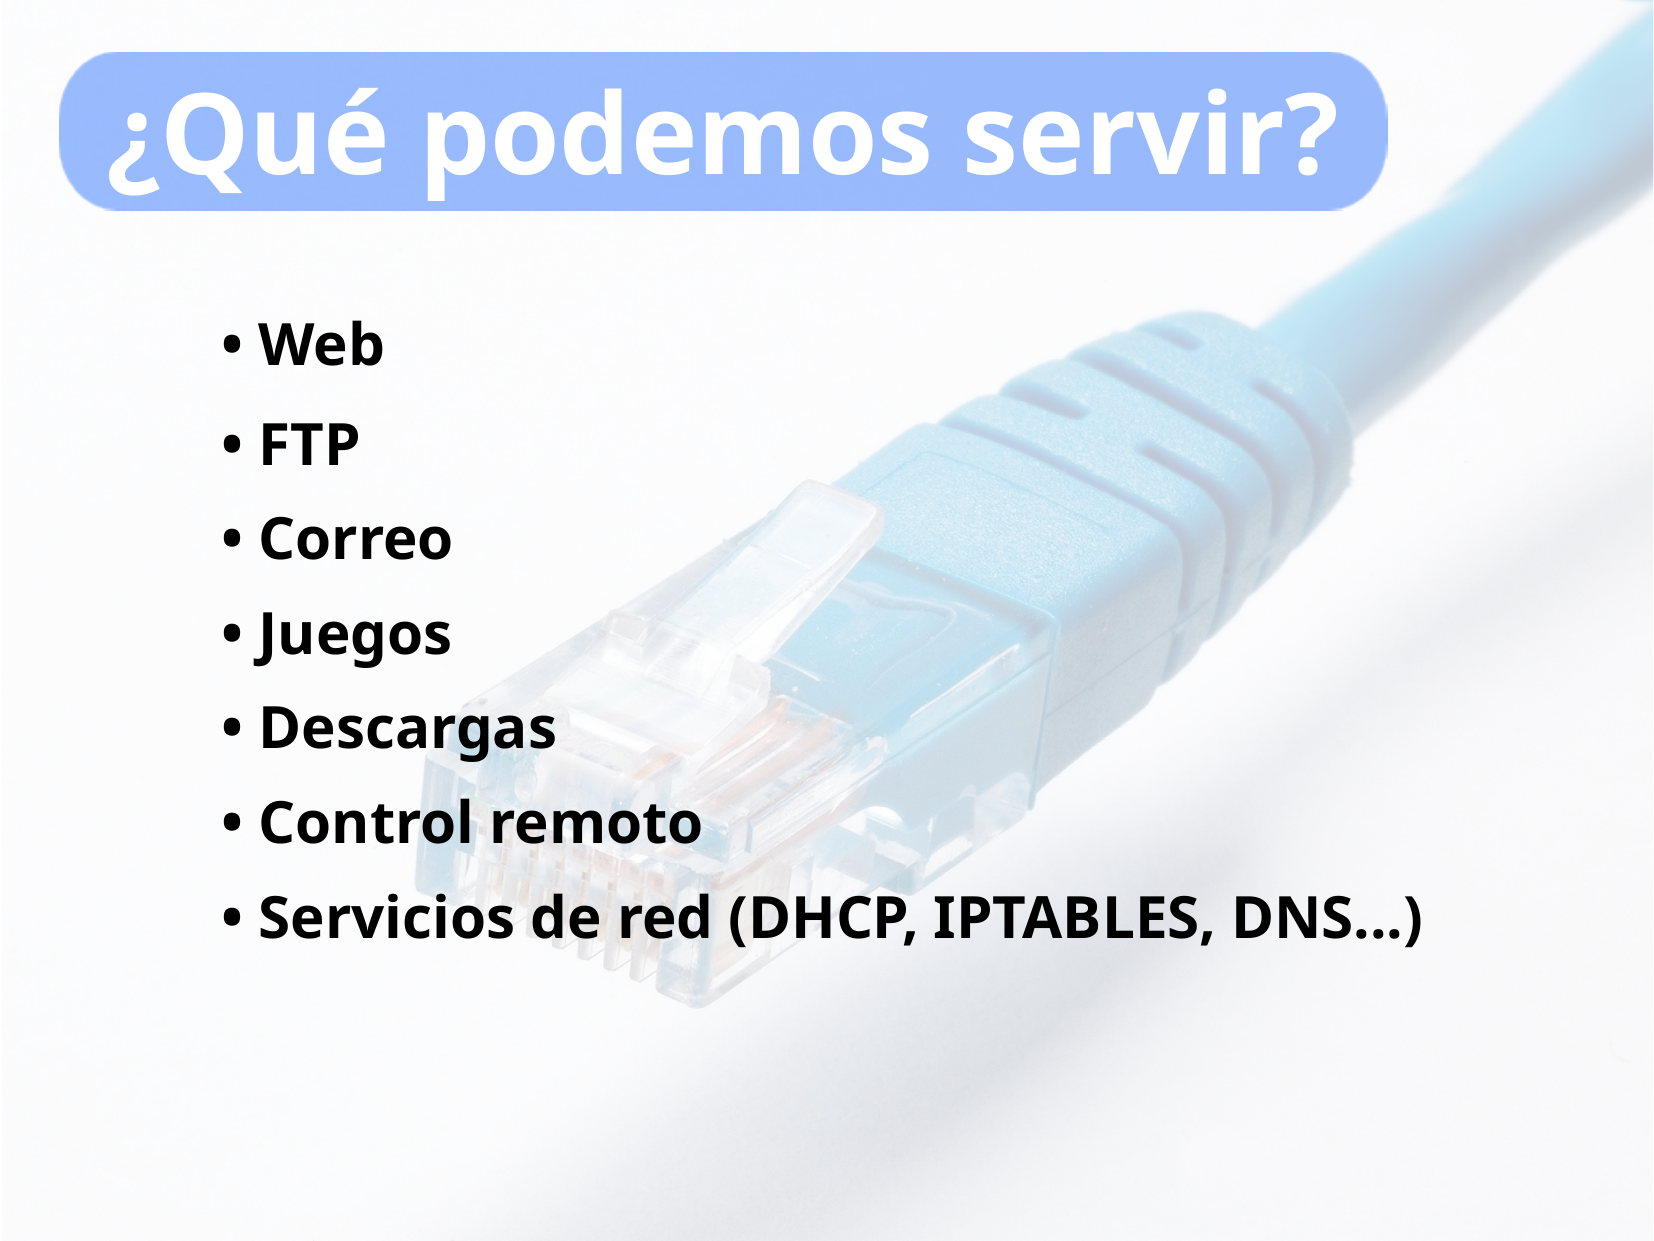

¿Qué podemos servir?
• Web
• FTP
• Correo
• Juegos
• Descargas
• Control remoto
• Servicios de red (DHCP, IPTABLES, DNS...)